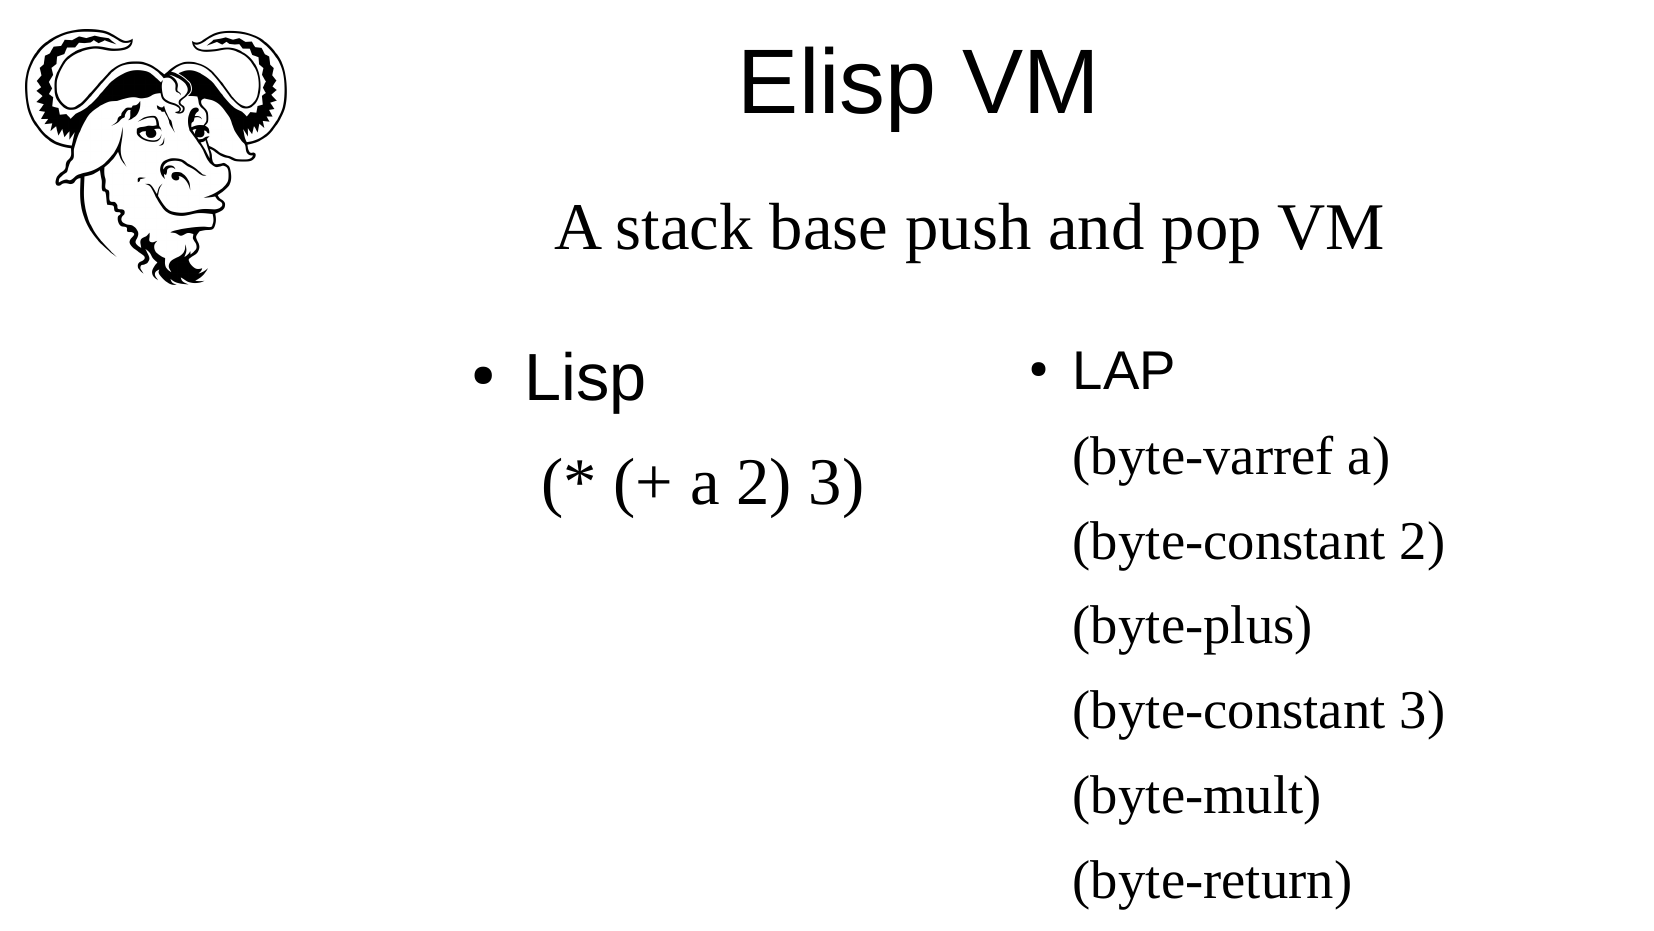

# Elisp VM
A stack base push and pop VM
Lisp
 (* (+ a 2) 3)
LAP
(byte-varref a)
(byte-constant 2)
(byte-plus)
(byte-constant 3)
(byte-mult)
(byte-return)